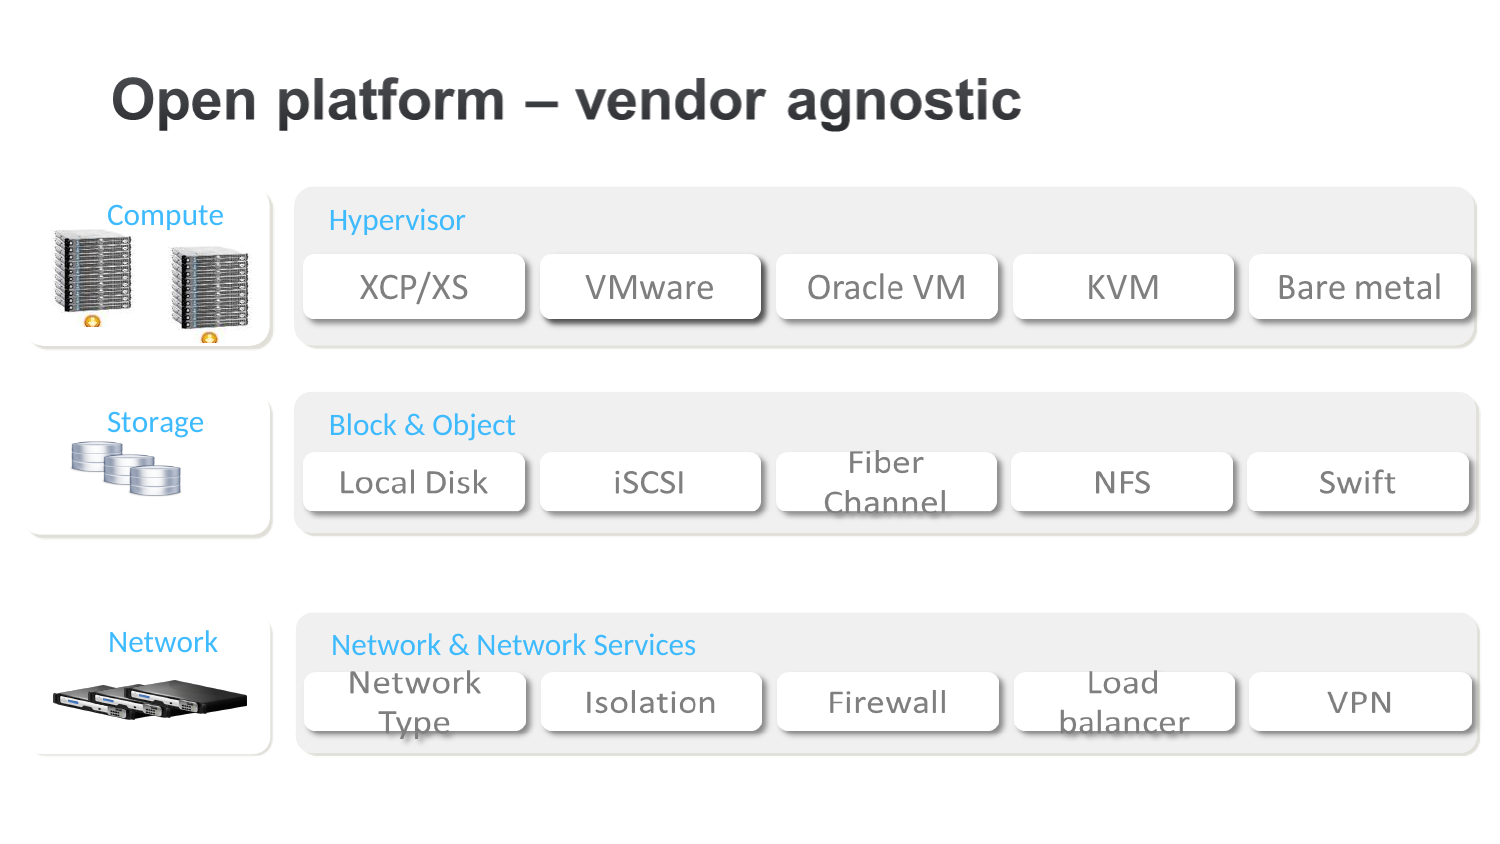

Compute
Hypervisor
Storage
Block & Object
Network
Network & Network Services